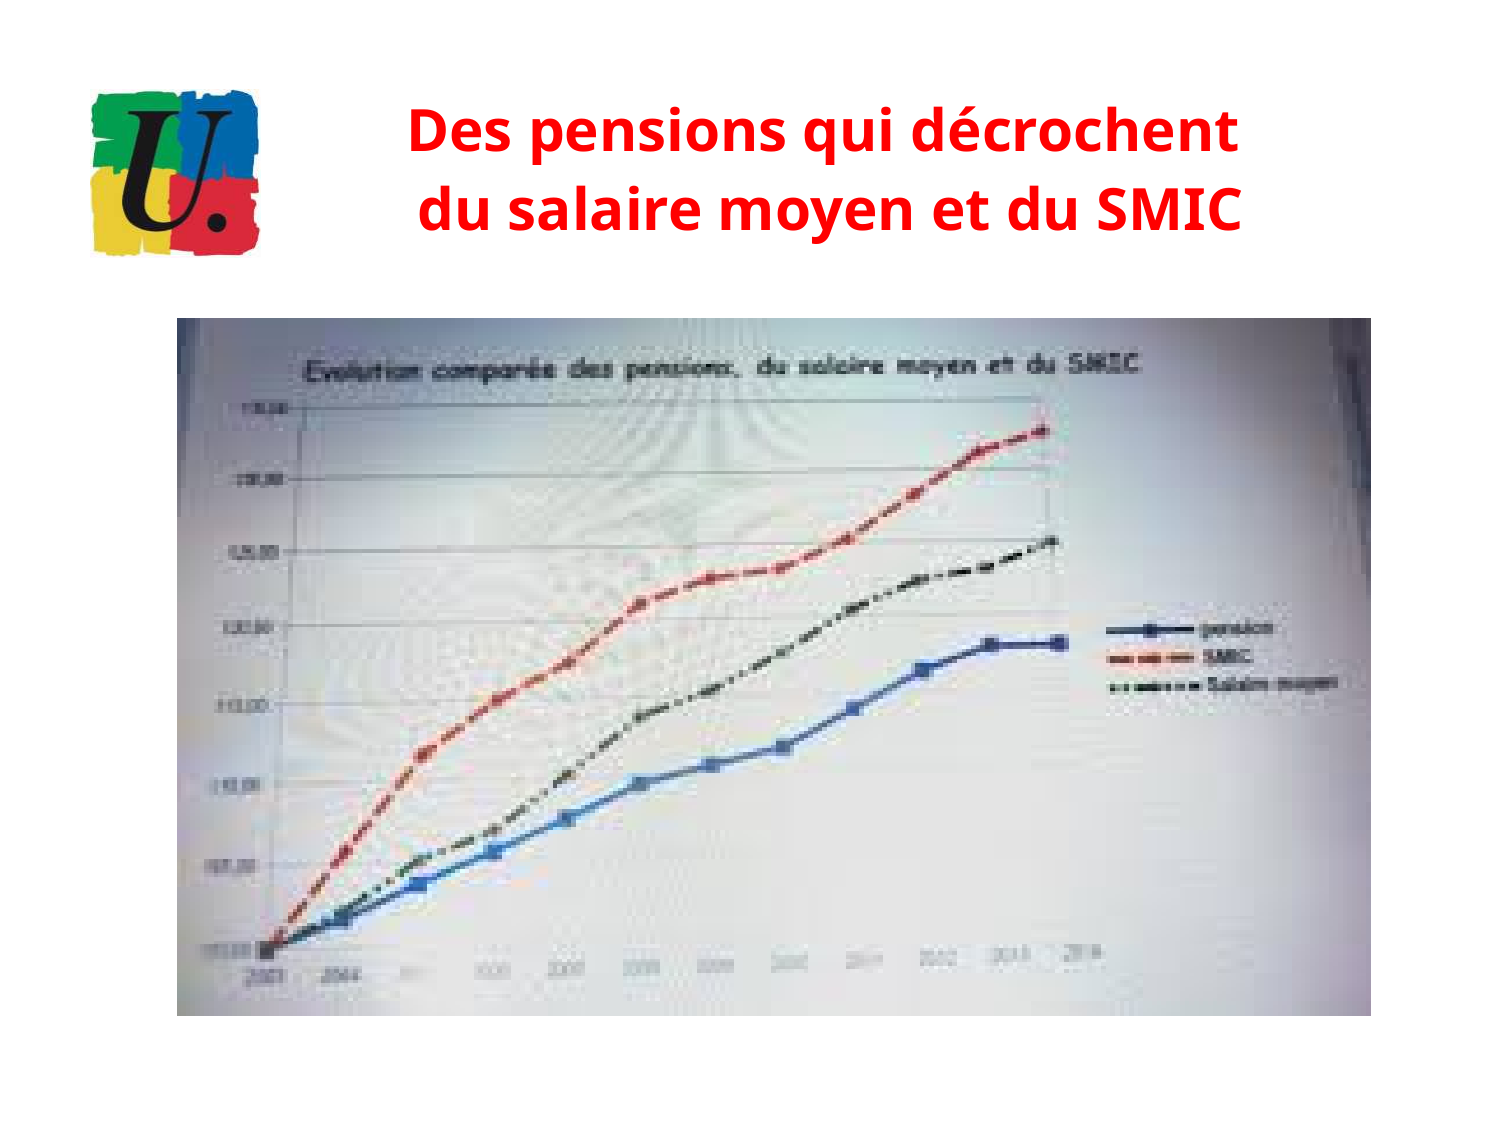

# Des pensions qui décrochent du salaire moyen et du SMIC